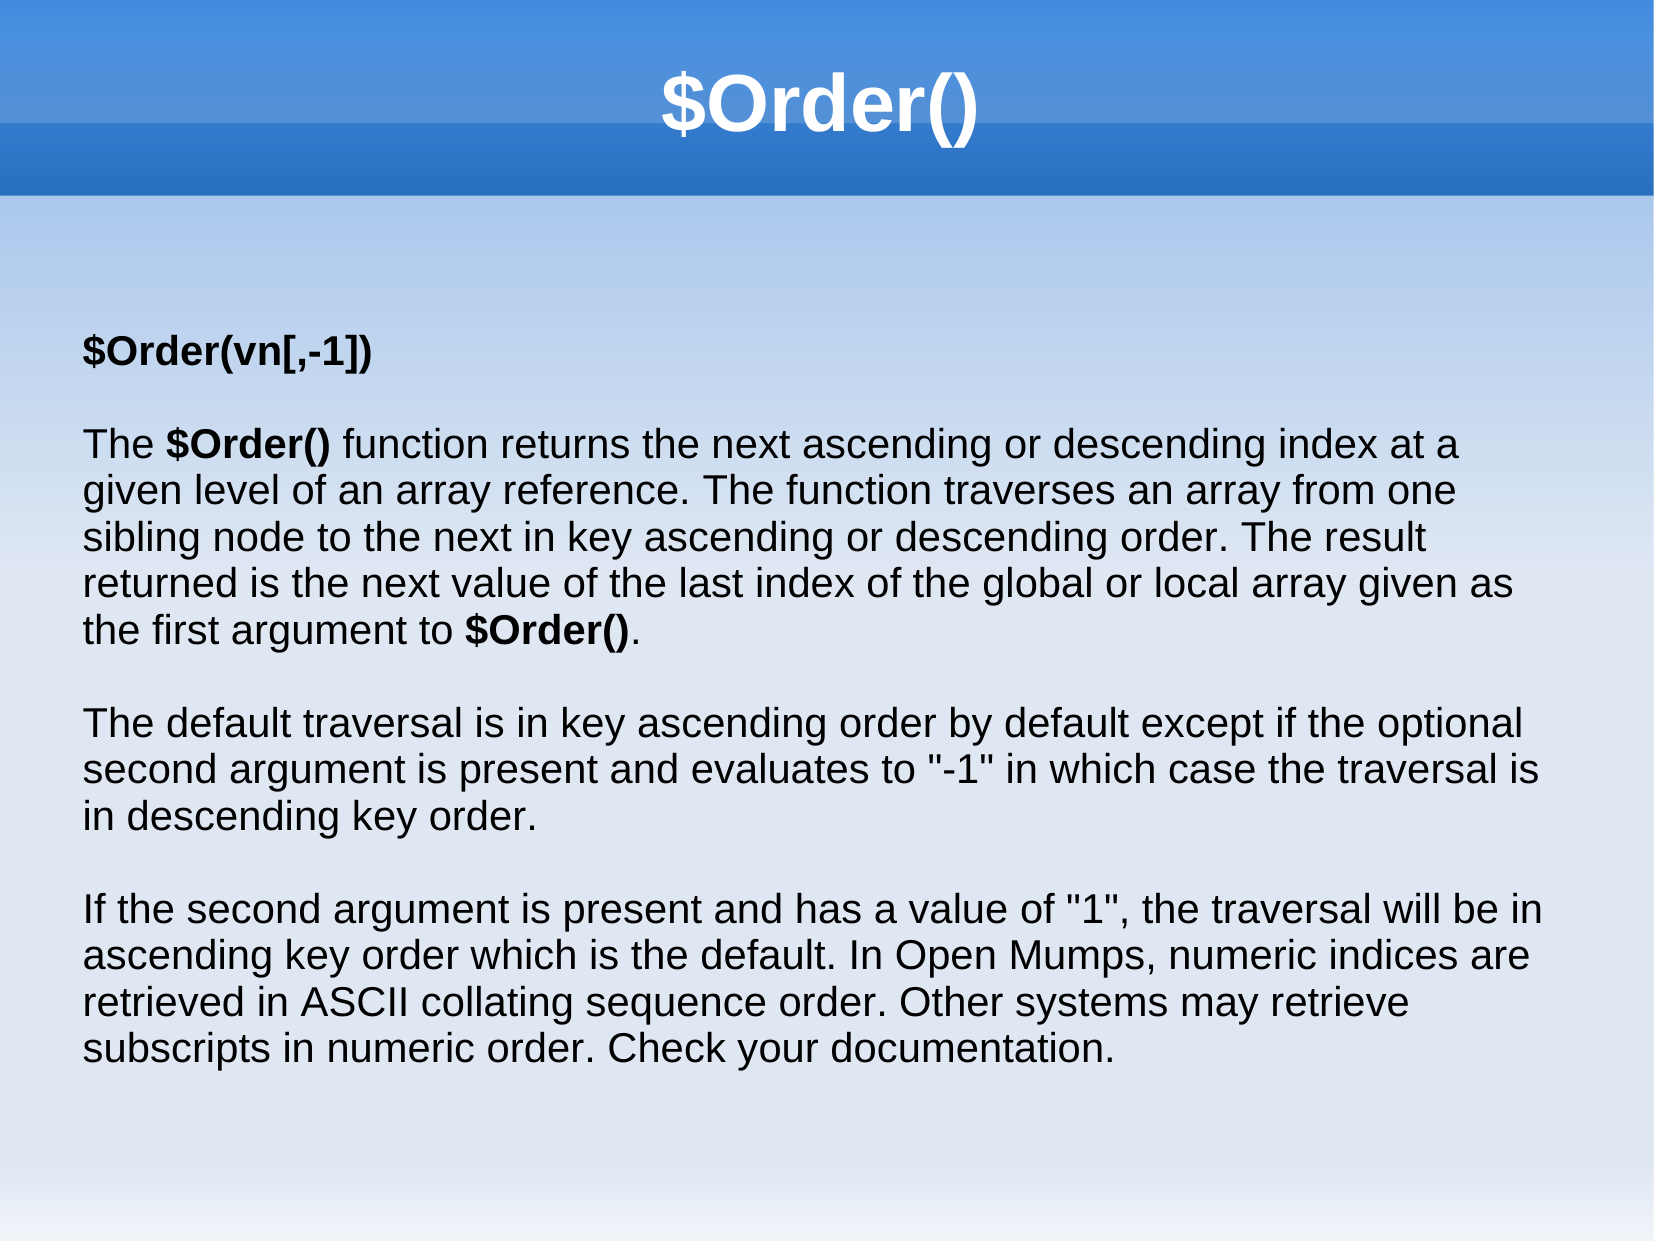

# $Order()
$Order(vn[,-1])
The $Order() function returns the next ascending or descending index at a given level of an array reference. The function traverses an array from one sibling node to the next in key ascending or descending order. The result returned is the next value of the last index of the global or local array given as the first argument to $Order().
The default traversal is in key ascending order by default except if the optional second argument is present and evaluates to "-1" in which case the traversal is in descending key order.
If the second argument is present and has a value of "1", the traversal will be in ascending key order which is the default. In Open Mumps, numeric indices are retrieved in ASCII collating sequence order. Other systems may retrieve subscripts in numeric order. Check your documentation.